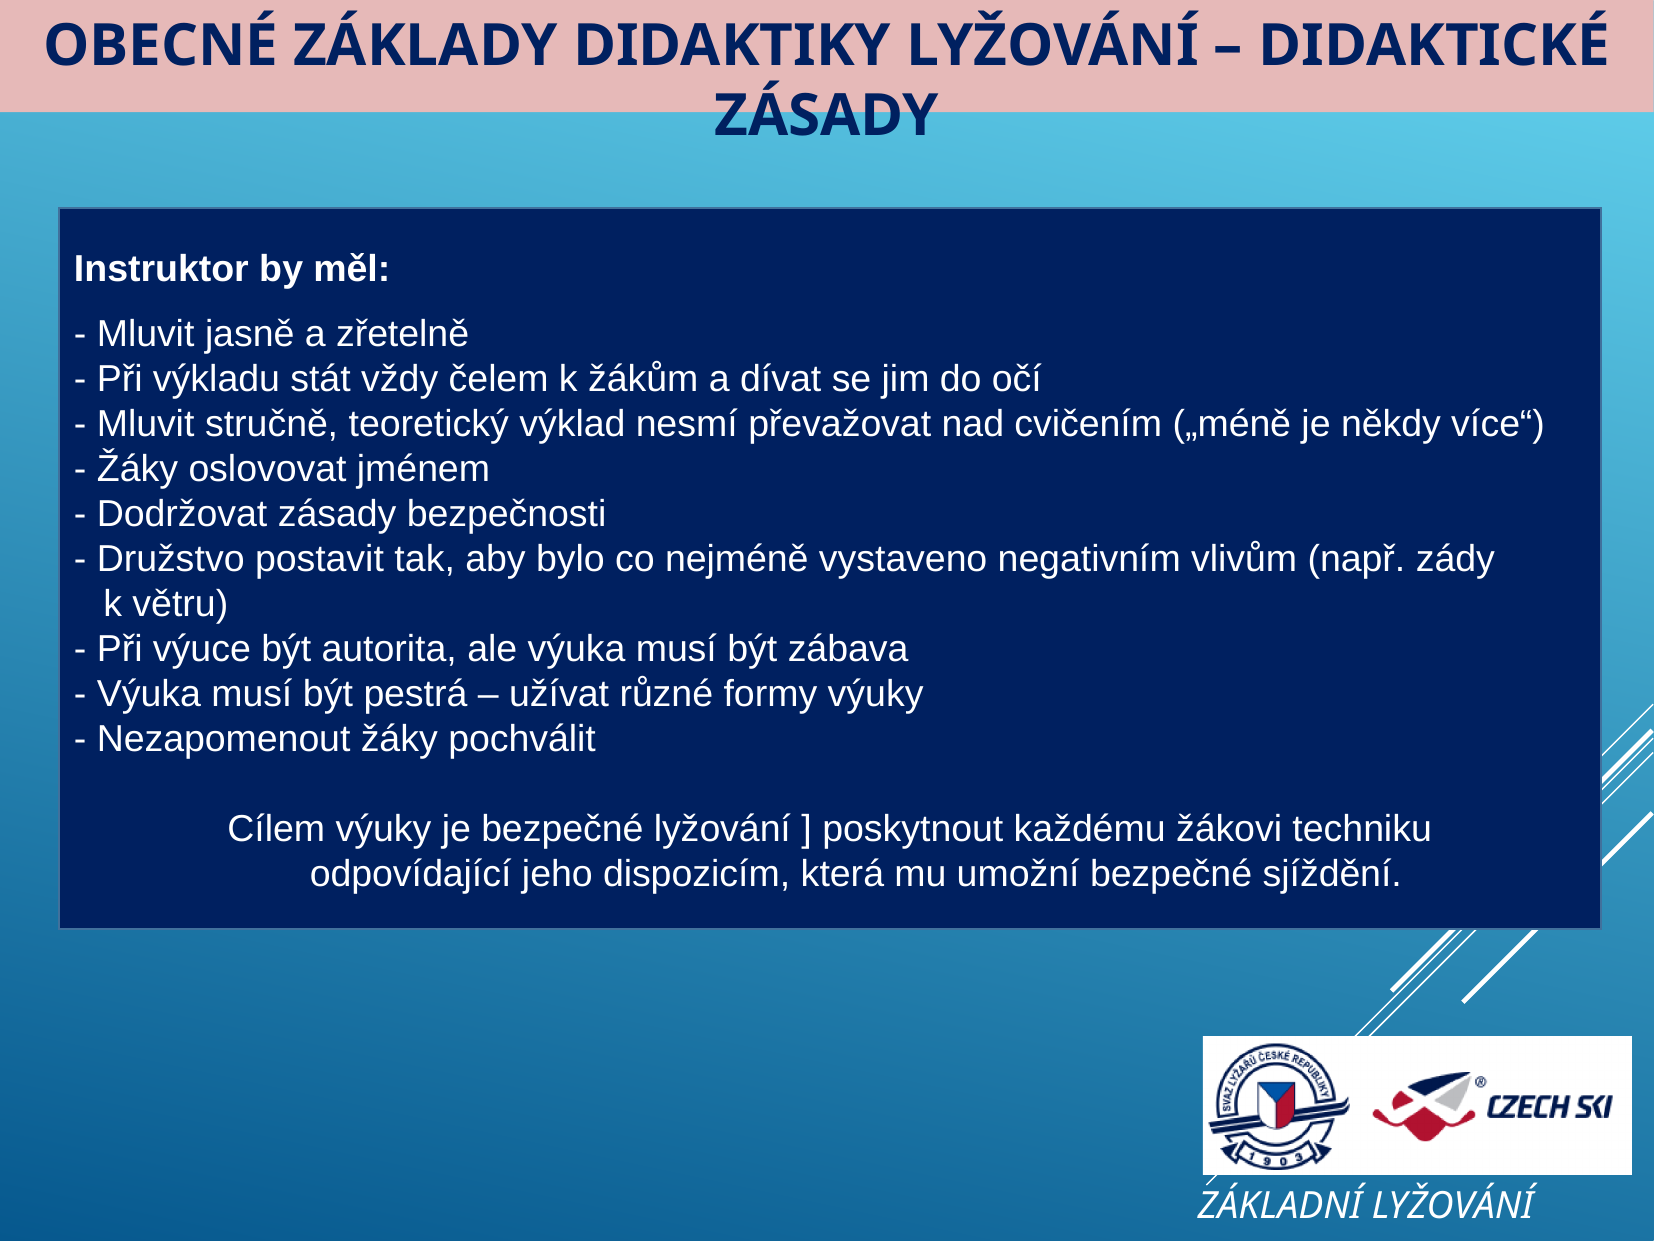

# Obecné základy didaktiky lyžování – didaktické zásady
Instruktor by měl:
- Mluvit jasně a zřetelně
- Při výkladu stát vždy čelem k žákům a dívat se jim do očí
- Mluvit stručně, teoretický výklad nesmí převažovat nad cvičením („méně je někdy více“)
- Žáky oslovovat jménem
- Dodržovat zásady bezpečnosti
- Družstvo postavit tak, aby bylo co nejméně vystaveno negativním vlivům (např. zády k větru)
- Při výuce být autorita, ale výuka musí být zábava
- Výuka musí být pestrá – užívat různé formy výuky
- Nezapomenout žáky pochválit

Cílem výuky je bezpečné lyžování ] poskytnout každému žákovi techniku
 odpovídající jeho dispozicím, která mu umožní bezpečné sjíždění.
ZÁKLADNÍ LYŽOVÁNÍ